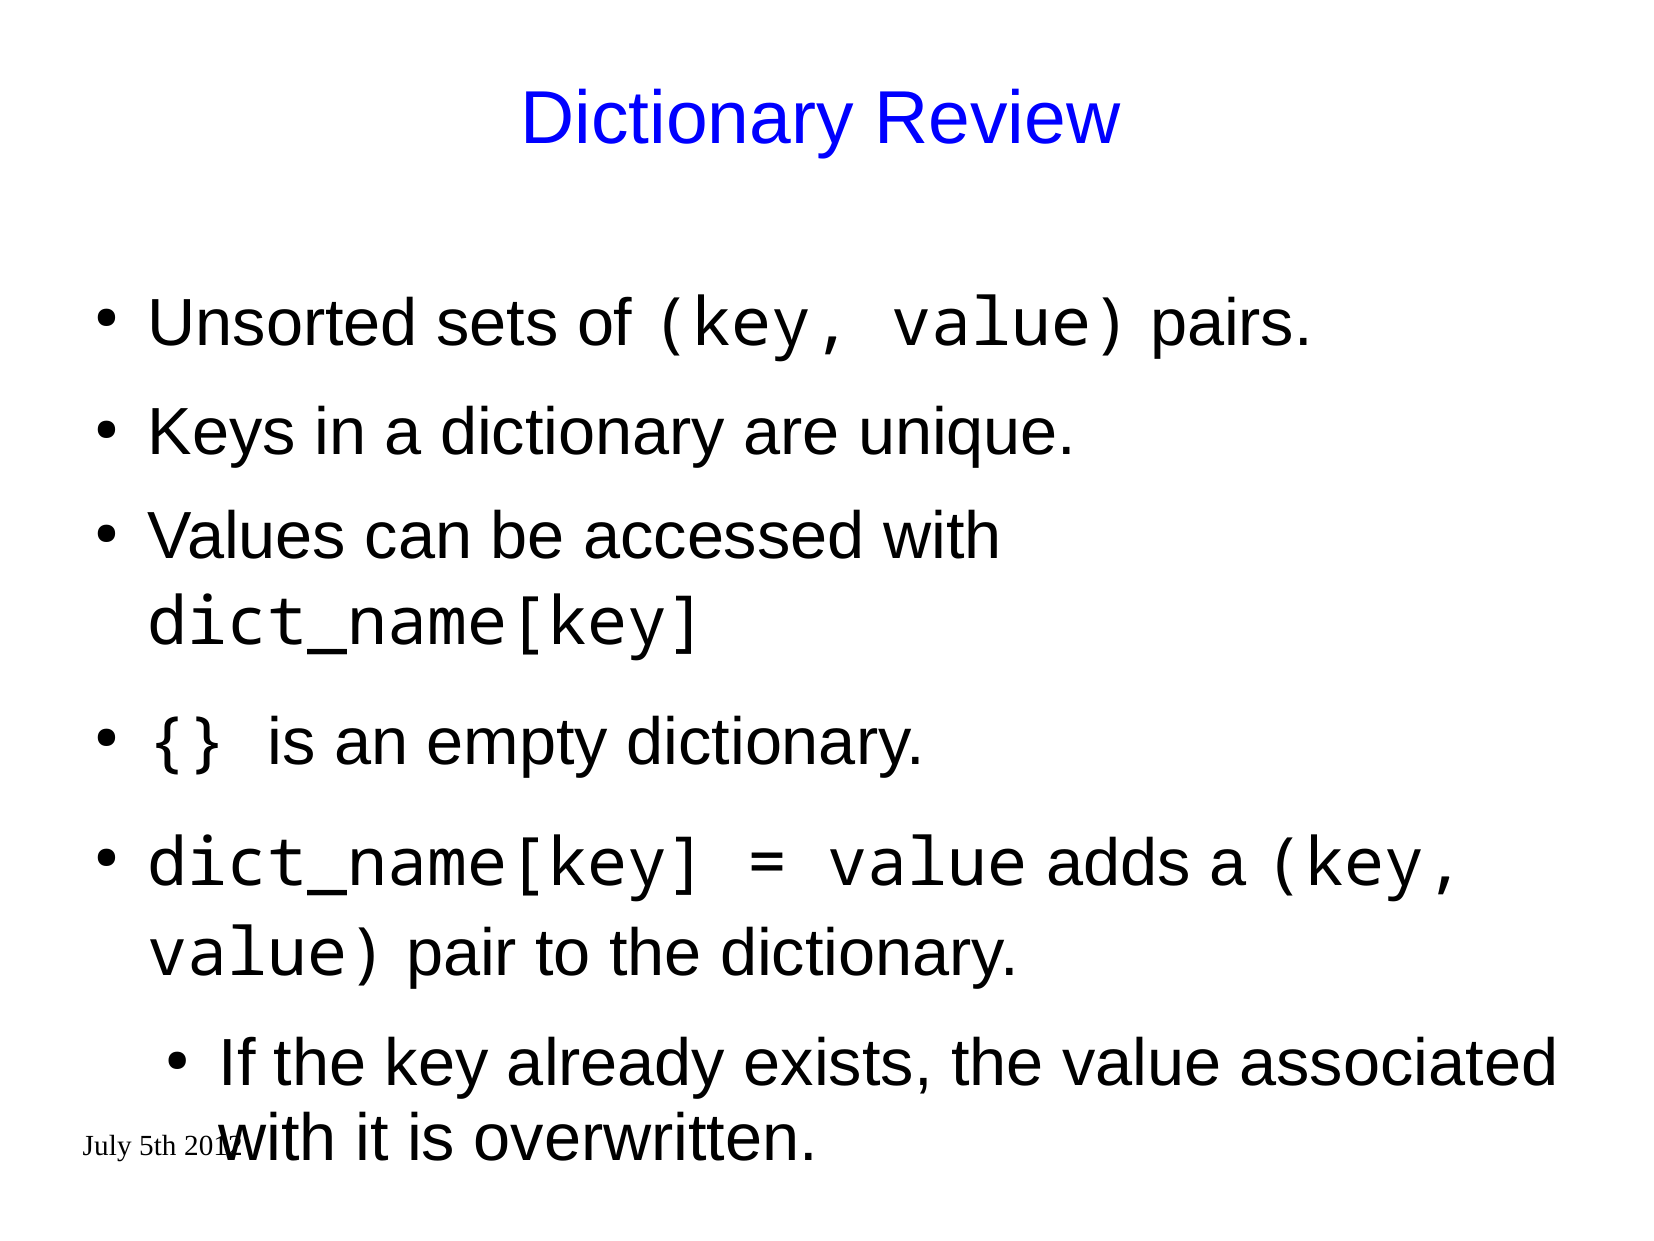

# Dictionary Review
Unsorted sets of (key, value) pairs.
Keys in a dictionary are unique.
Values can be accessed with dict_name[key]
{} is an empty dictionary.
dict_name[key] = value adds a (key, value) pair to the dictionary.
If the key already exists, the value associated with it is overwritten.
July 5th 2012